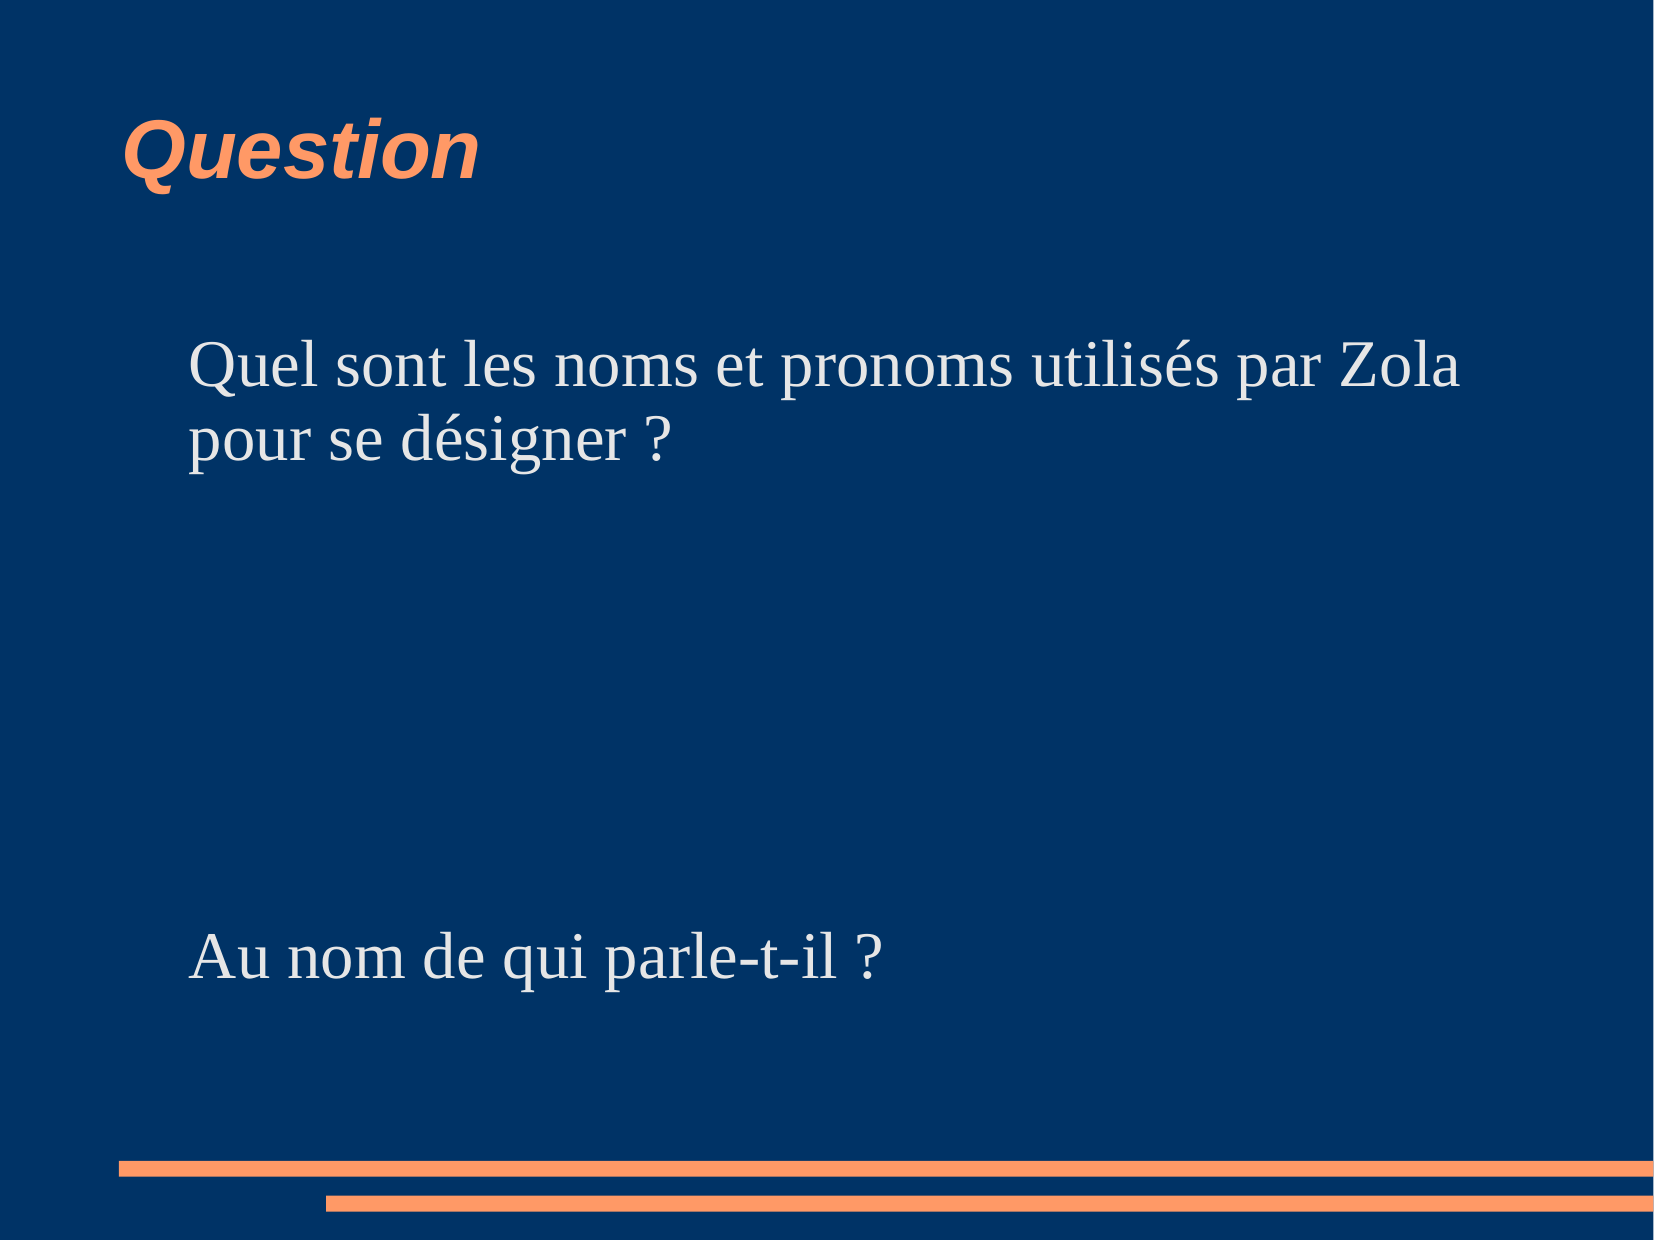

# Question
Quel sont les noms et pronoms utilisés par Zola pour se désigner ?
Au nom de qui parle-t-il ?